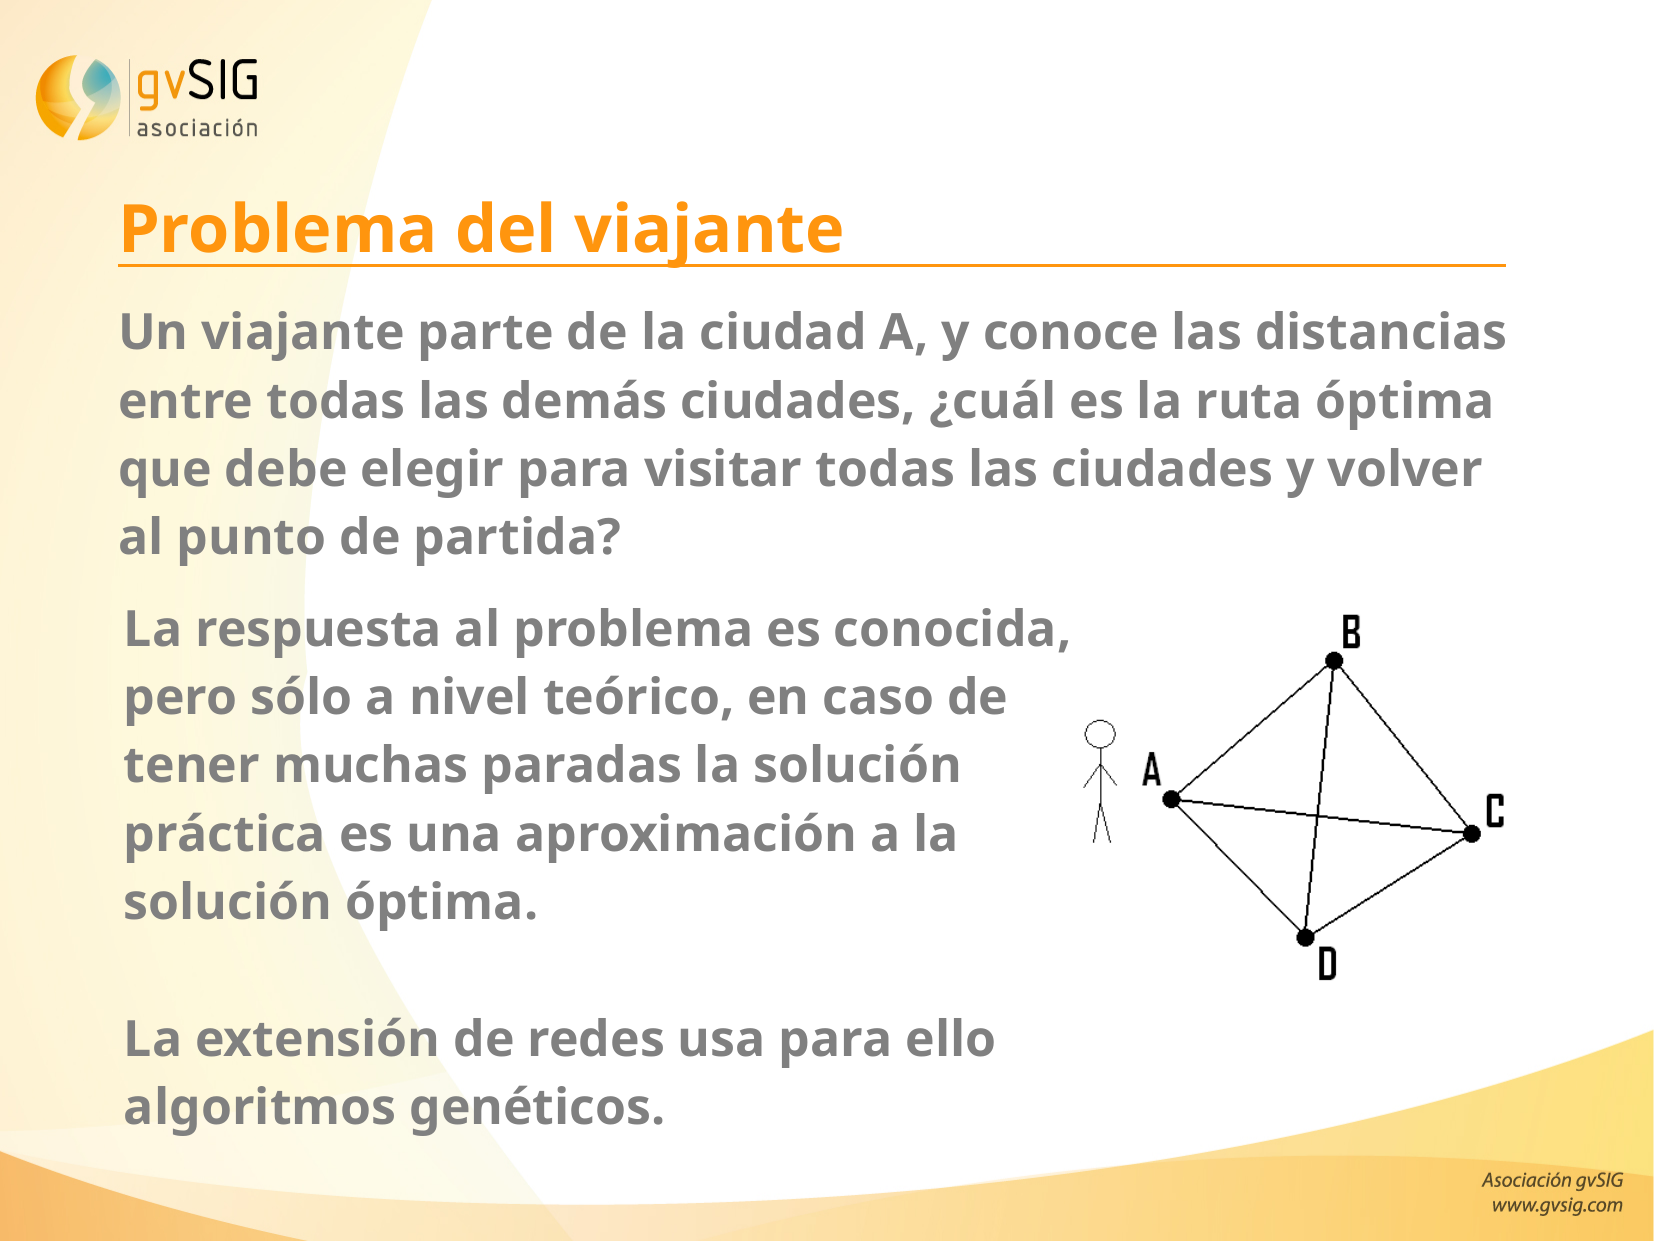

# Problema del viajante
Un viajante parte de la ciudad A, y conoce las distancias entre todas las demás ciudades, ¿cuál es la ruta óptima que debe elegir para visitar todas las ciudades y volver al punto de partida?
La respuesta al problema es conocida, pero sólo a nivel teórico, en caso de tener muchas paradas la solución práctica es una aproximación a la solución óptima.
La extensión de redes usa para ello algoritmos genéticos.